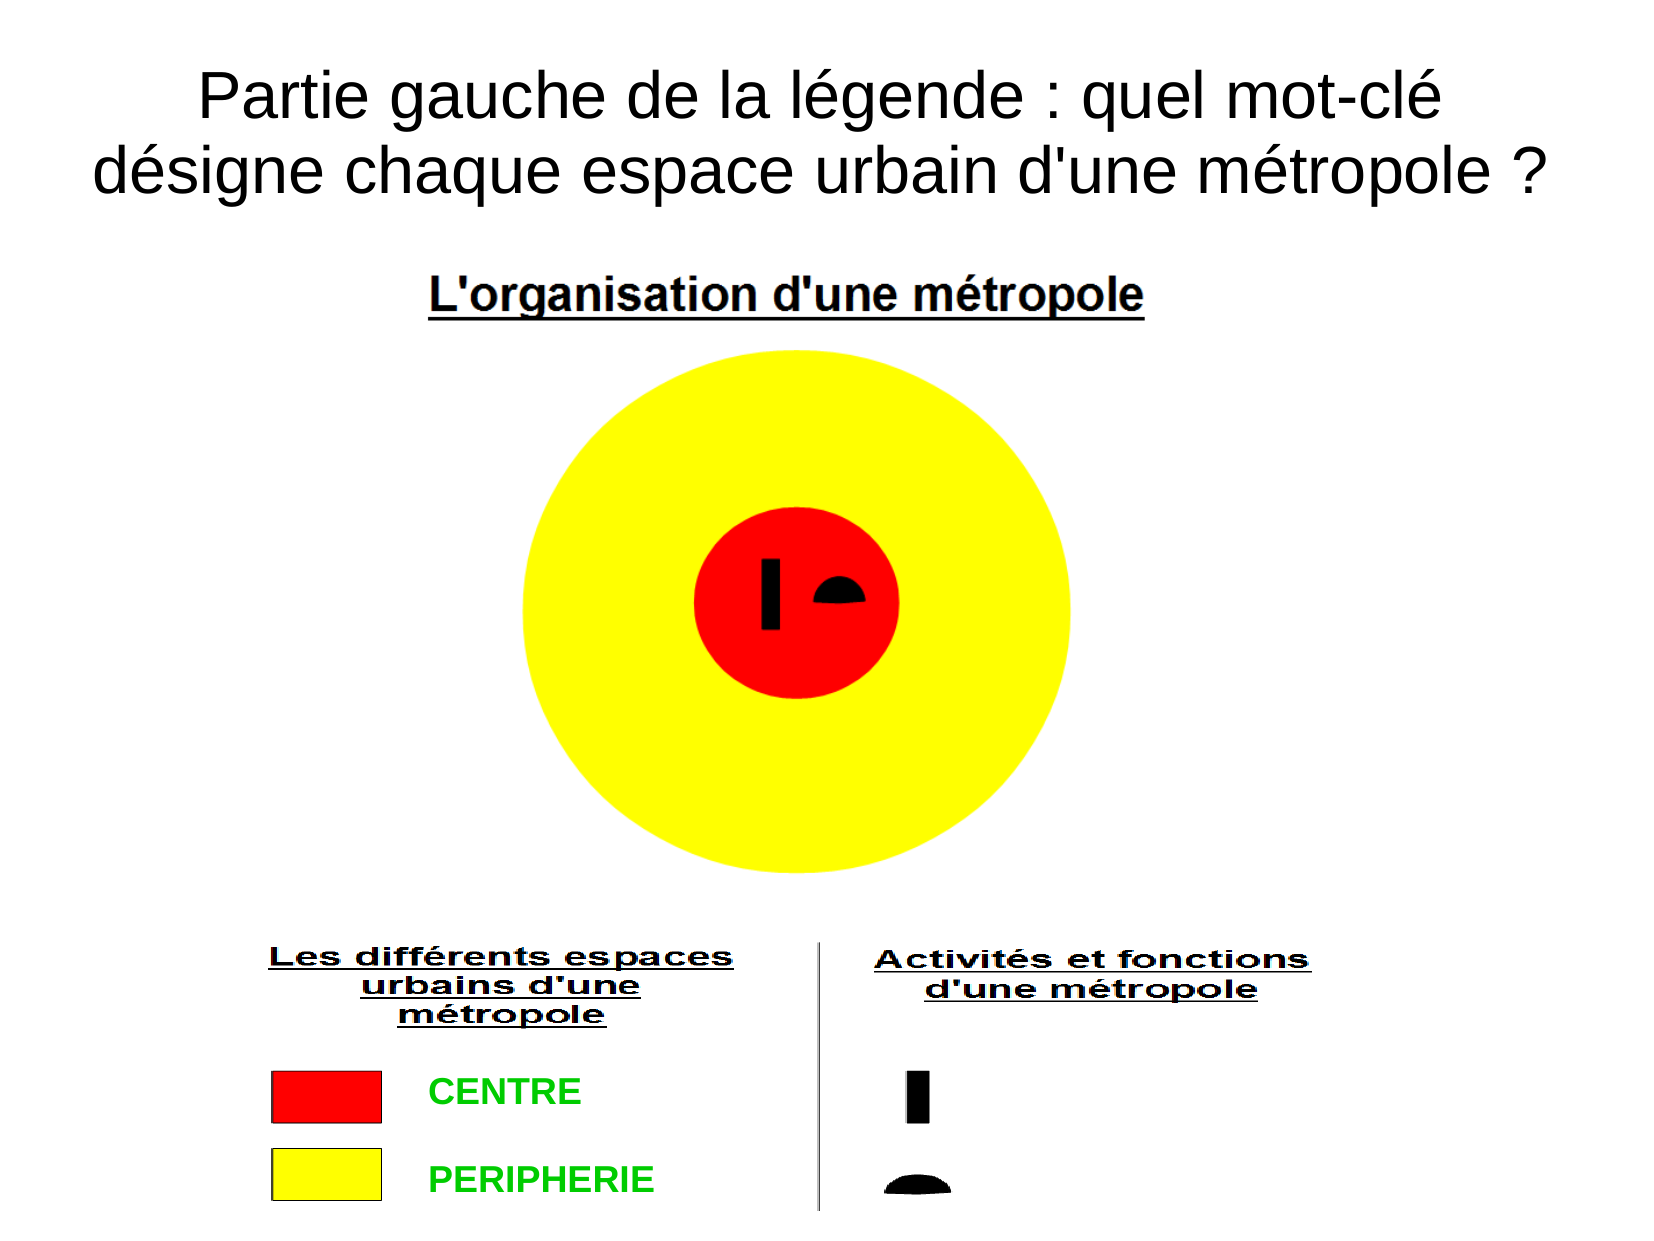

# Partie gauche de la légende : quel mot-clé désigne chaque espace urbain d'une métropole ?
CENTRE
PERIPHERIE